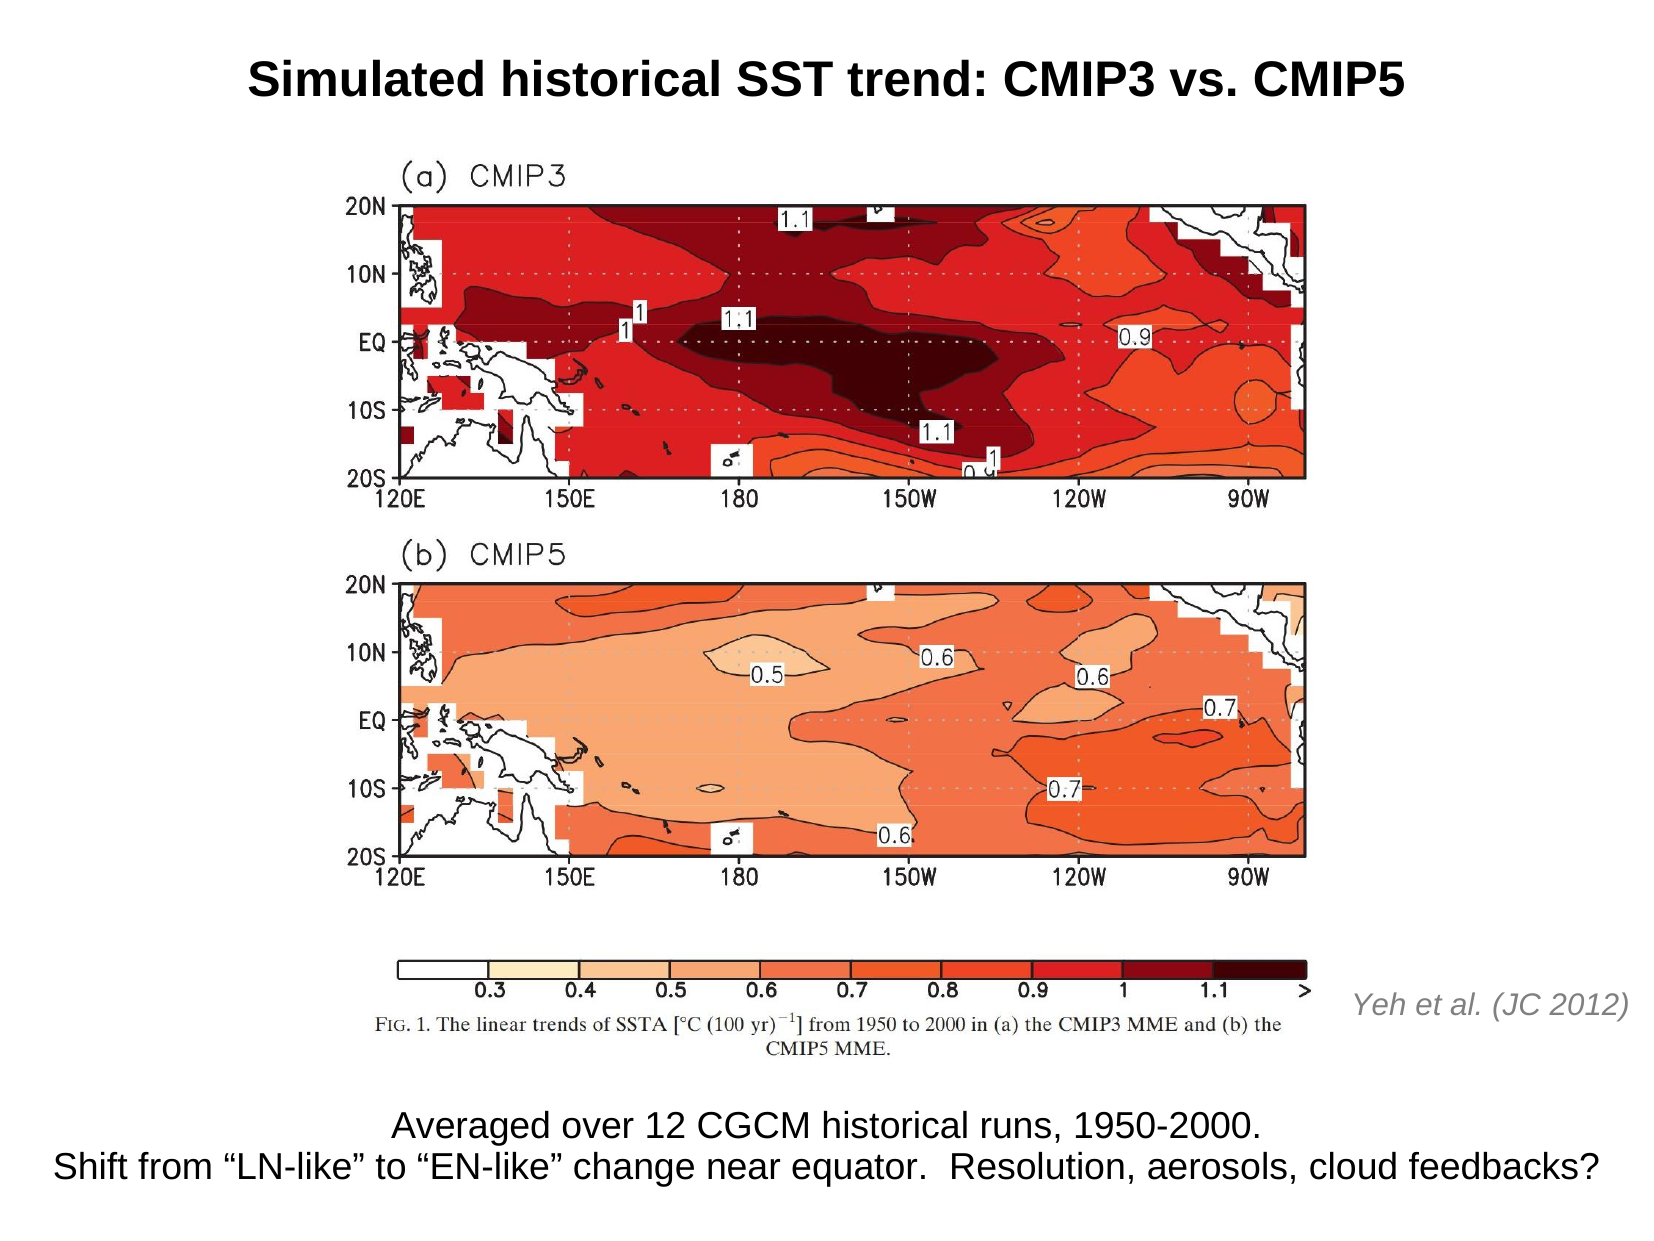

Simulated historical SST trend: CMIP3 vs. CMIP5
Yeh et al. (JC 2012)
Averaged over 12 CGCM historical runs, 1950-2000.
Shift from “LN-like” to “EN-like” change near equator. Resolution, aerosols, cloud feedbacks?